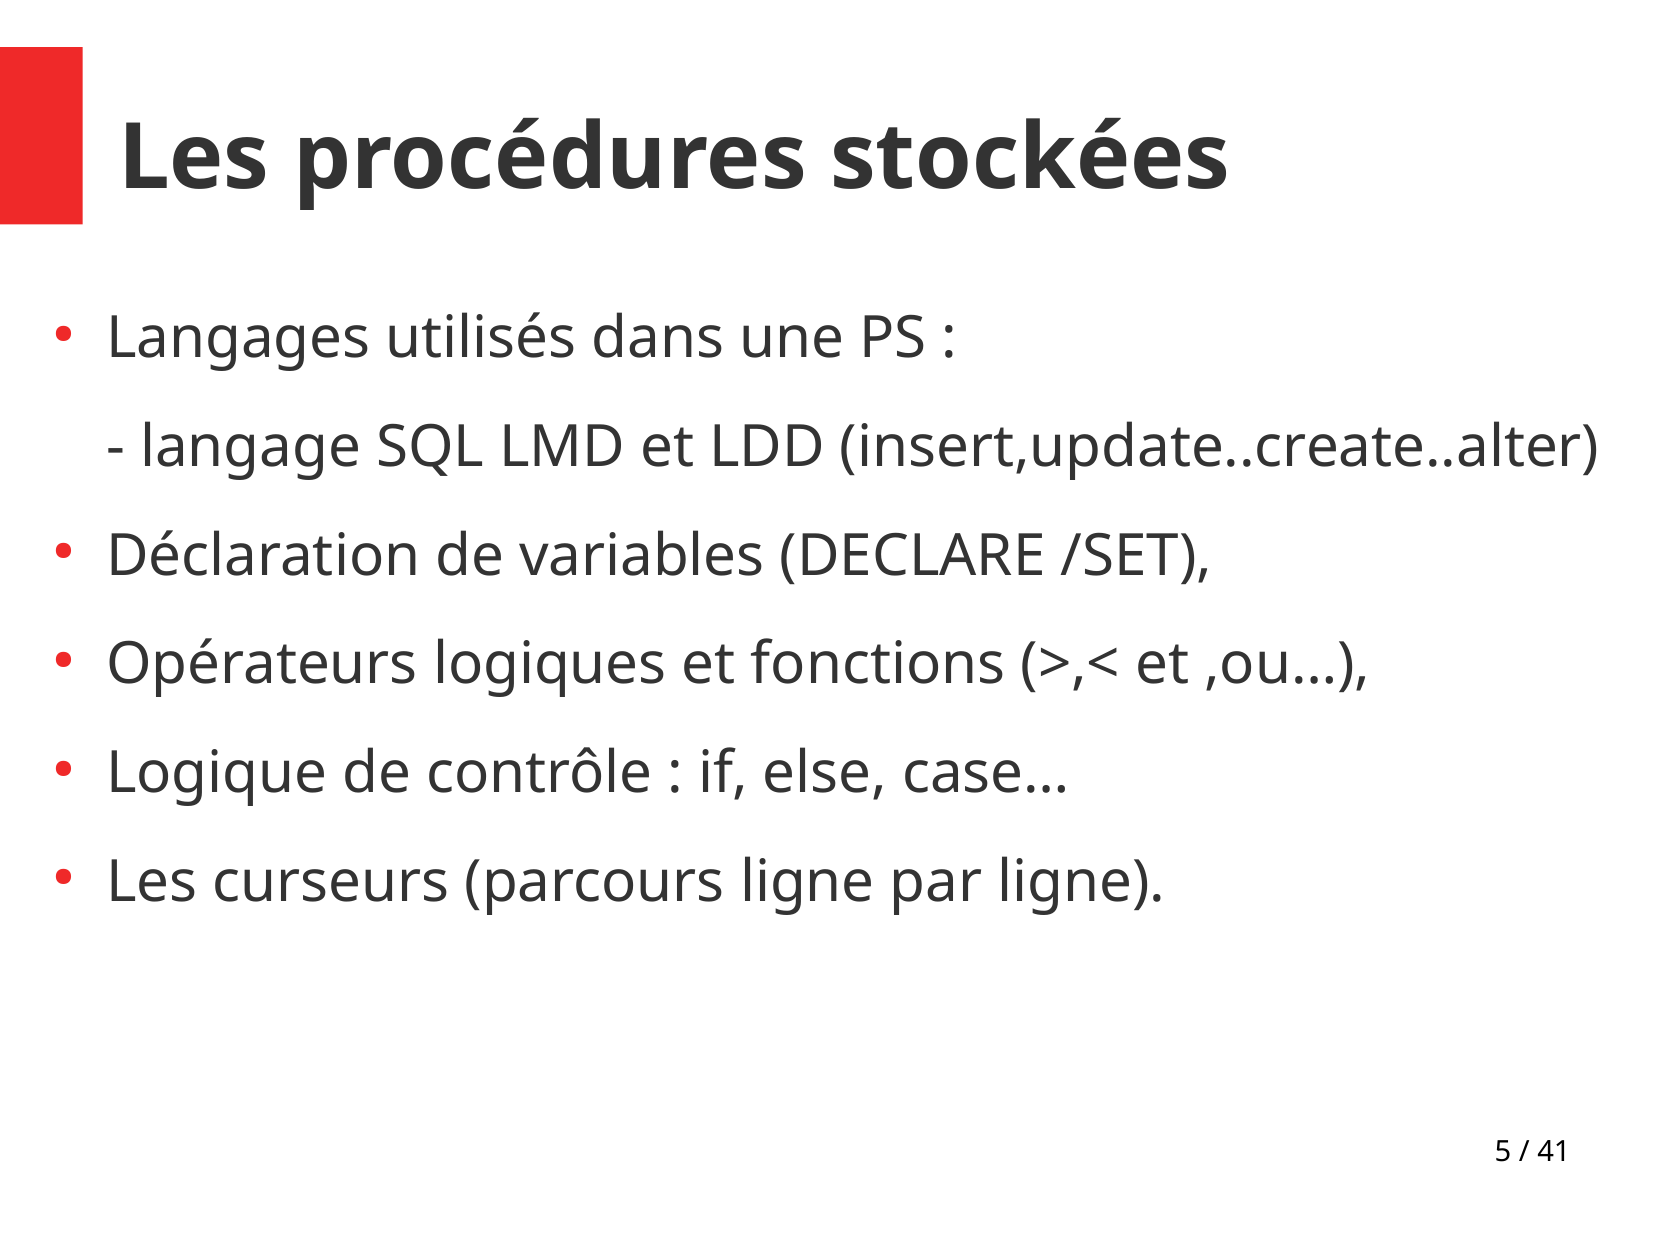

# Les procédures stockées
Langages utilisés dans une PS :
- langage SQL LMD et LDD (insert,update..create..alter)
Déclaration de variables (DECLARE /SET),
Opérateurs logiques et fonctions (>,< et ,ou…),
Logique de contrôle : if, else, case…
Les curseurs (parcours ligne par ligne).
5